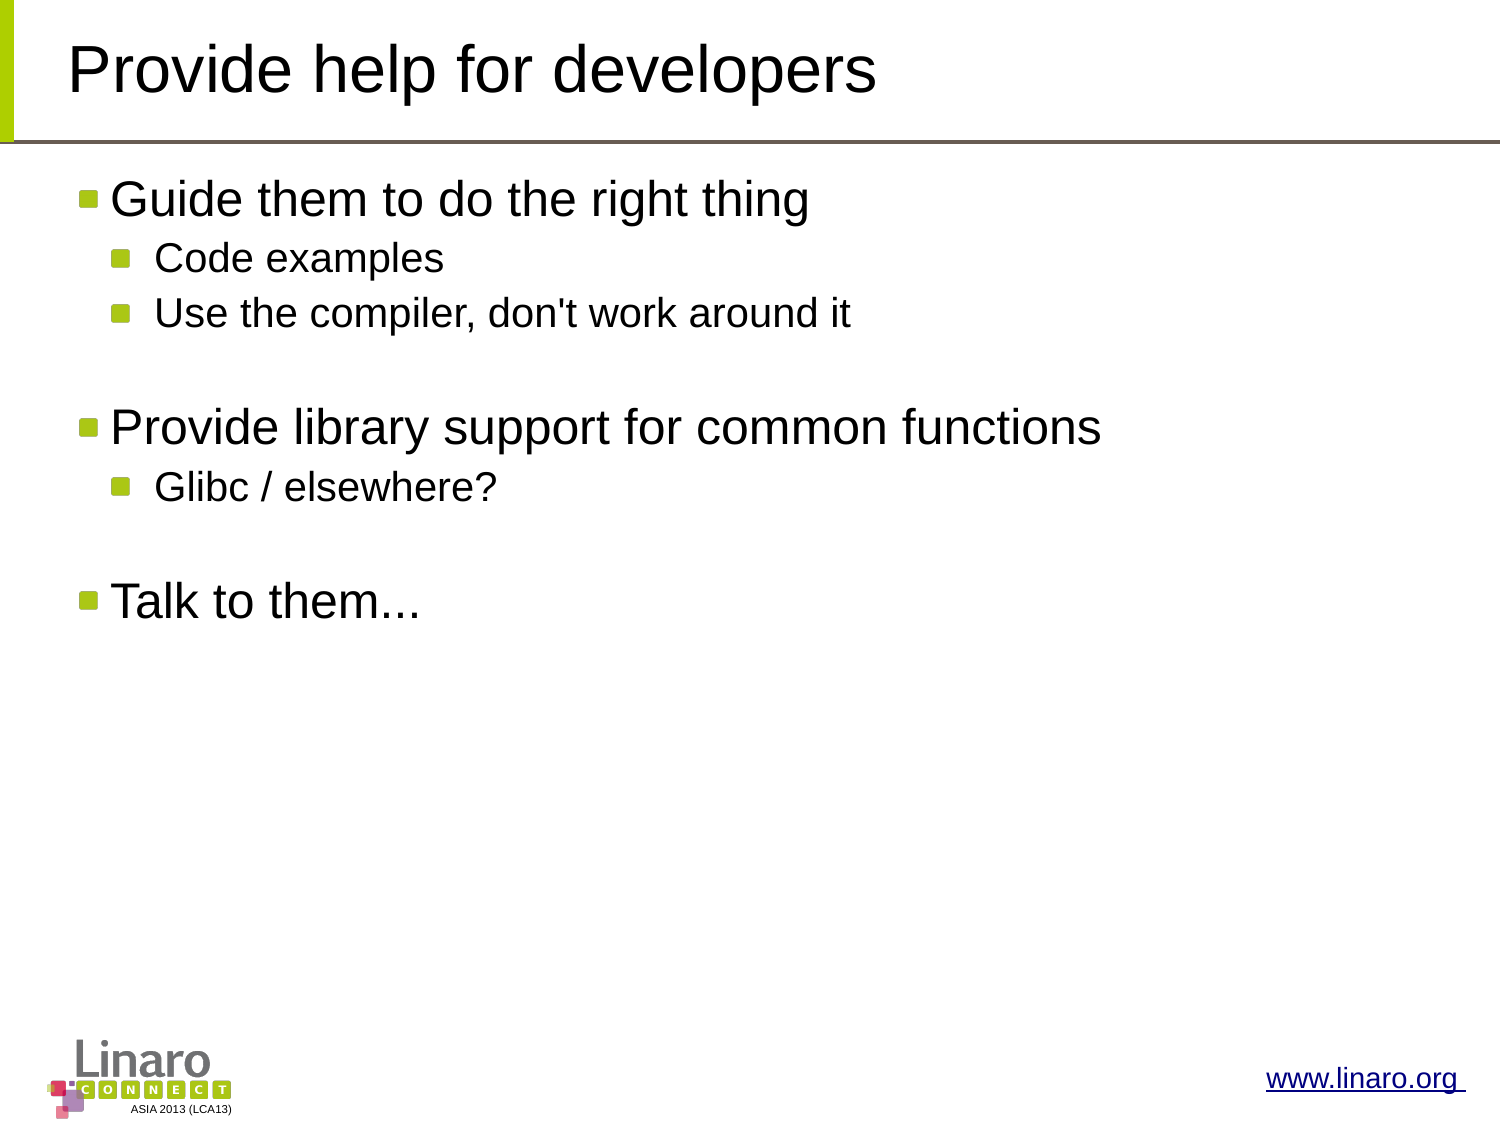

# Provide help for developers
Guide them to do the right thing
Code examples
Use the compiler, don't work around it
Provide library support for common functions
Glibc / elsewhere?
Talk to them...